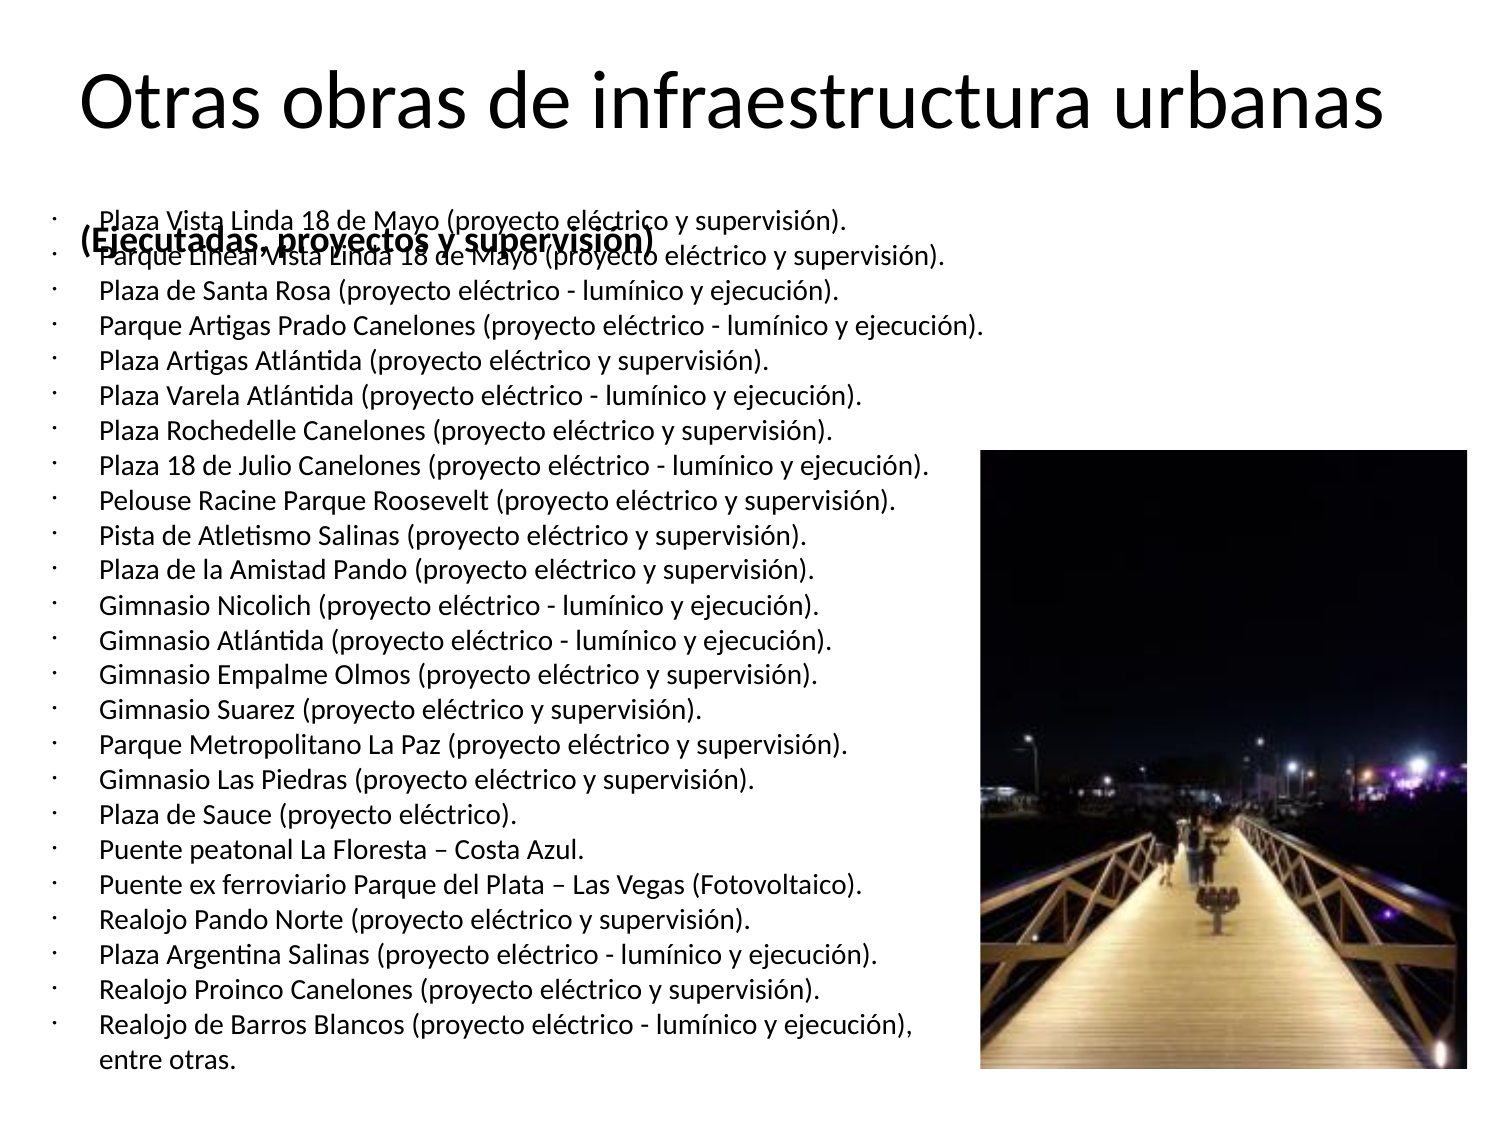

Otras obras de infraestructura urbanas
(Ejecutadas, proyectos y supervisión)
Plaza Vista Linda 18 de Mayo (proyecto eléctrico y supervisión).
Parque Lineal Vista Linda 18 de Mayo (proyecto eléctrico y supervisión).
Plaza de Santa Rosa (proyecto eléctrico - lumínico y ejecución).
Parque Artigas Prado Canelones (proyecto eléctrico - lumínico y ejecución).
Plaza Artigas Atlántida (proyecto eléctrico y supervisión).
Plaza Varela Atlántida (proyecto eléctrico - lumínico y ejecución).
Plaza Rochedelle Canelones (proyecto eléctrico y supervisión).
Plaza 18 de Julio Canelones (proyecto eléctrico - lumínico y ejecución).
Pelouse Racine Parque Roosevelt (proyecto eléctrico y supervisión).
Pista de Atletismo Salinas (proyecto eléctrico y supervisión).
Plaza de la Amistad Pando (proyecto eléctrico y supervisión).
Gimnasio Nicolich (proyecto eléctrico - lumínico y ejecución).
Gimnasio Atlántida (proyecto eléctrico - lumínico y ejecución).
Gimnasio Empalme Olmos (proyecto eléctrico y supervisión).
Gimnasio Suarez (proyecto eléctrico y supervisión).
Parque Metropolitano La Paz (proyecto eléctrico y supervisión).
Gimnasio Las Piedras (proyecto eléctrico y supervisión).
Plaza de Sauce (proyecto eléctrico).
Puente peatonal La Floresta – Costa Azul.
Puente ex ferroviario Parque del Plata – Las Vegas (Fotovoltaico).
Realojo Pando Norte (proyecto eléctrico y supervisión).
Plaza Argentina Salinas (proyecto eléctrico - lumínico y ejecución).
Realojo Proinco Canelones (proyecto eléctrico y supervisión).
Realojo de Barros Blancos (proyecto eléctrico - lumínico y ejecución), entre otras.